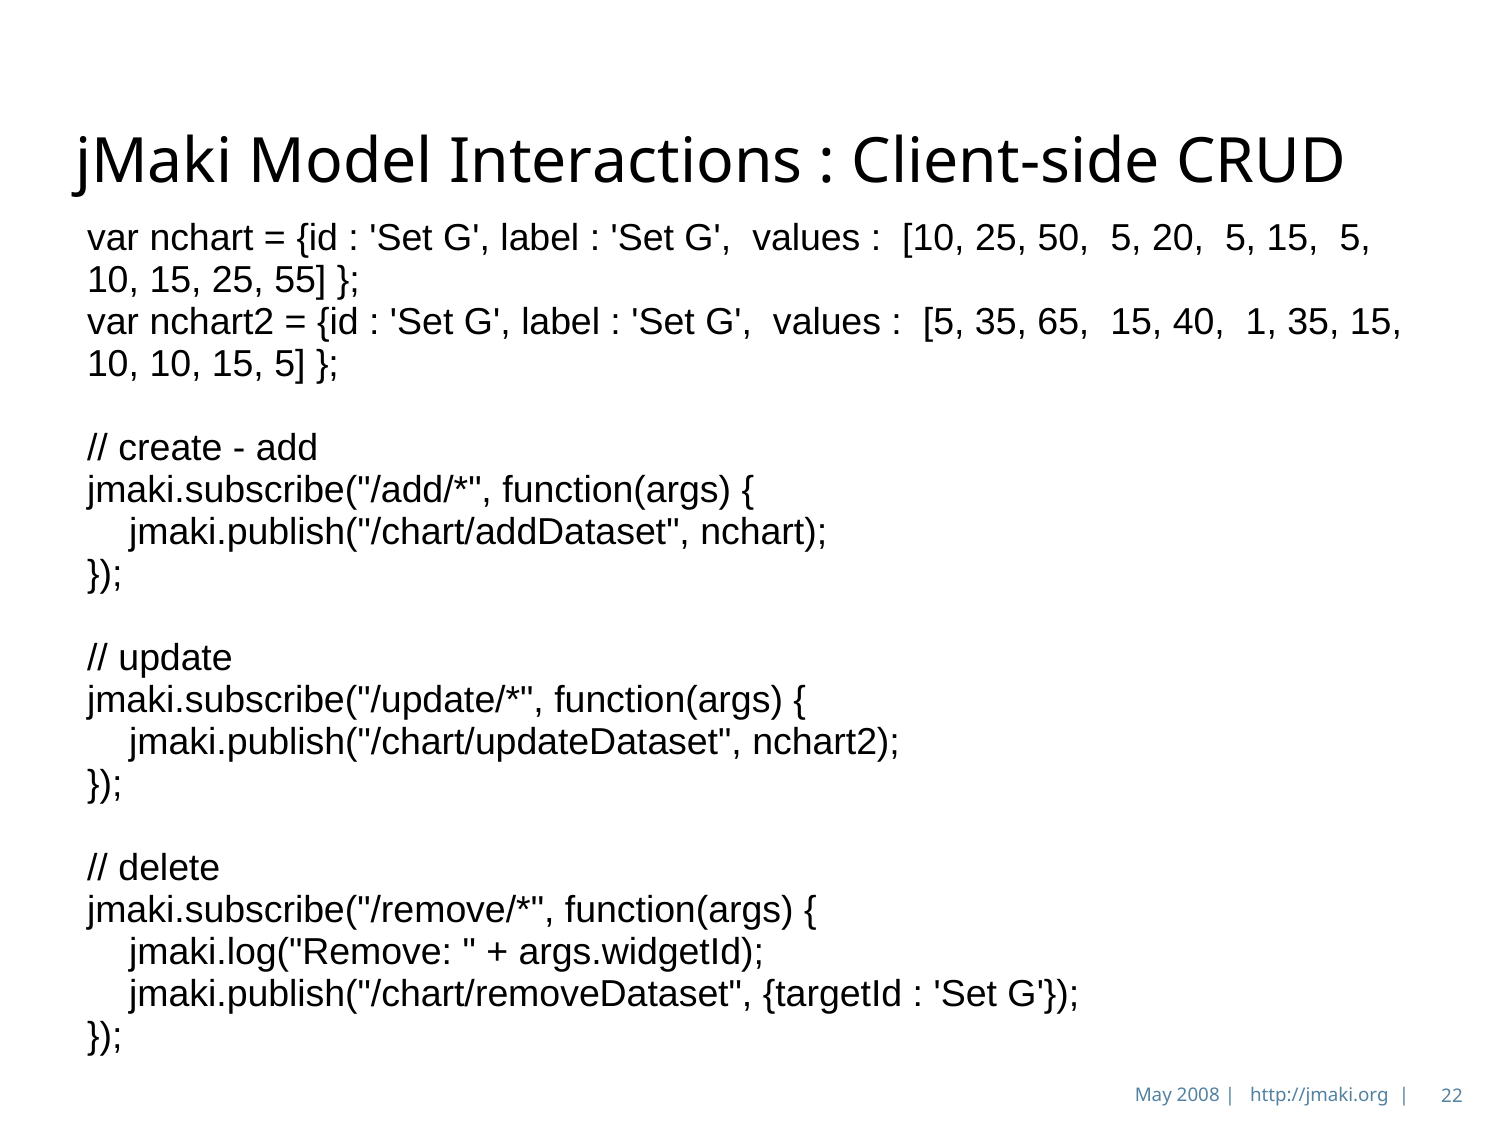

# jMaki Model Interactions : Client-side CRUD
var nchart = {id : 'Set G', label : 'Set G', values : [10, 25, 50, 5, 20, 5, 15, 5, 10, 15, 25, 55] };
var nchart2 = {id : 'Set G', label : 'Set G', values : [5, 35, 65, 15, 40, 1, 35, 15, 10, 10, 15, 5] };
// create - add
jmaki.subscribe("/add/*", function(args) {
 jmaki.publish("/chart/addDataset", nchart);
});
// update
jmaki.subscribe("/update/*", function(args) {
 jmaki.publish("/chart/updateDataset", nchart2);
});
// delete
jmaki.subscribe("/remove/*", function(args) {
 jmaki.log("Remove: " + args.widgetId);
 jmaki.publish("/chart/removeDataset", {targetId : 'Set G'});
});